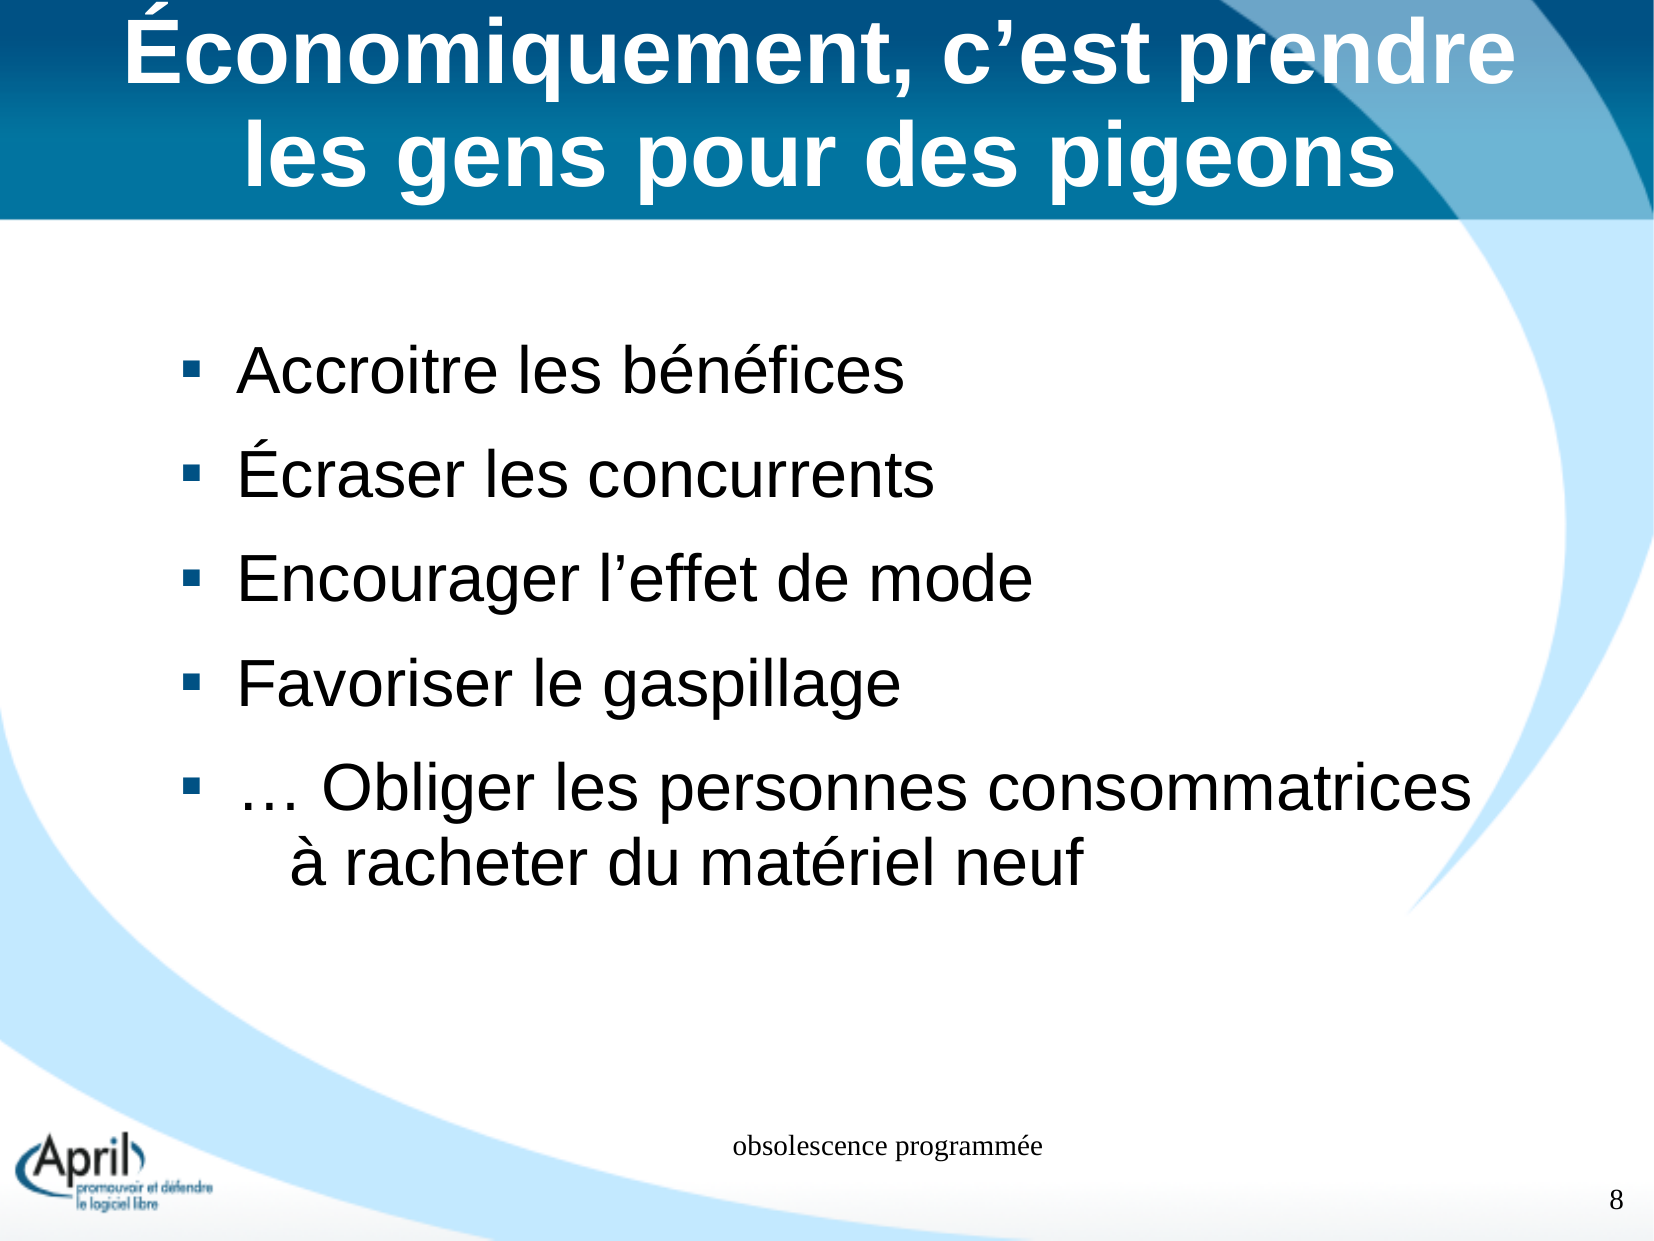

# Économiquement, c’est prendre les gens pour des pigeons
Accroitre les bénéfices
Écraser les concurrents
Encourager l’effet de mode
Favoriser le gaspillage
… Obliger les personnes consommatrices à racheter du matériel neuf
obsolescence programmée
8